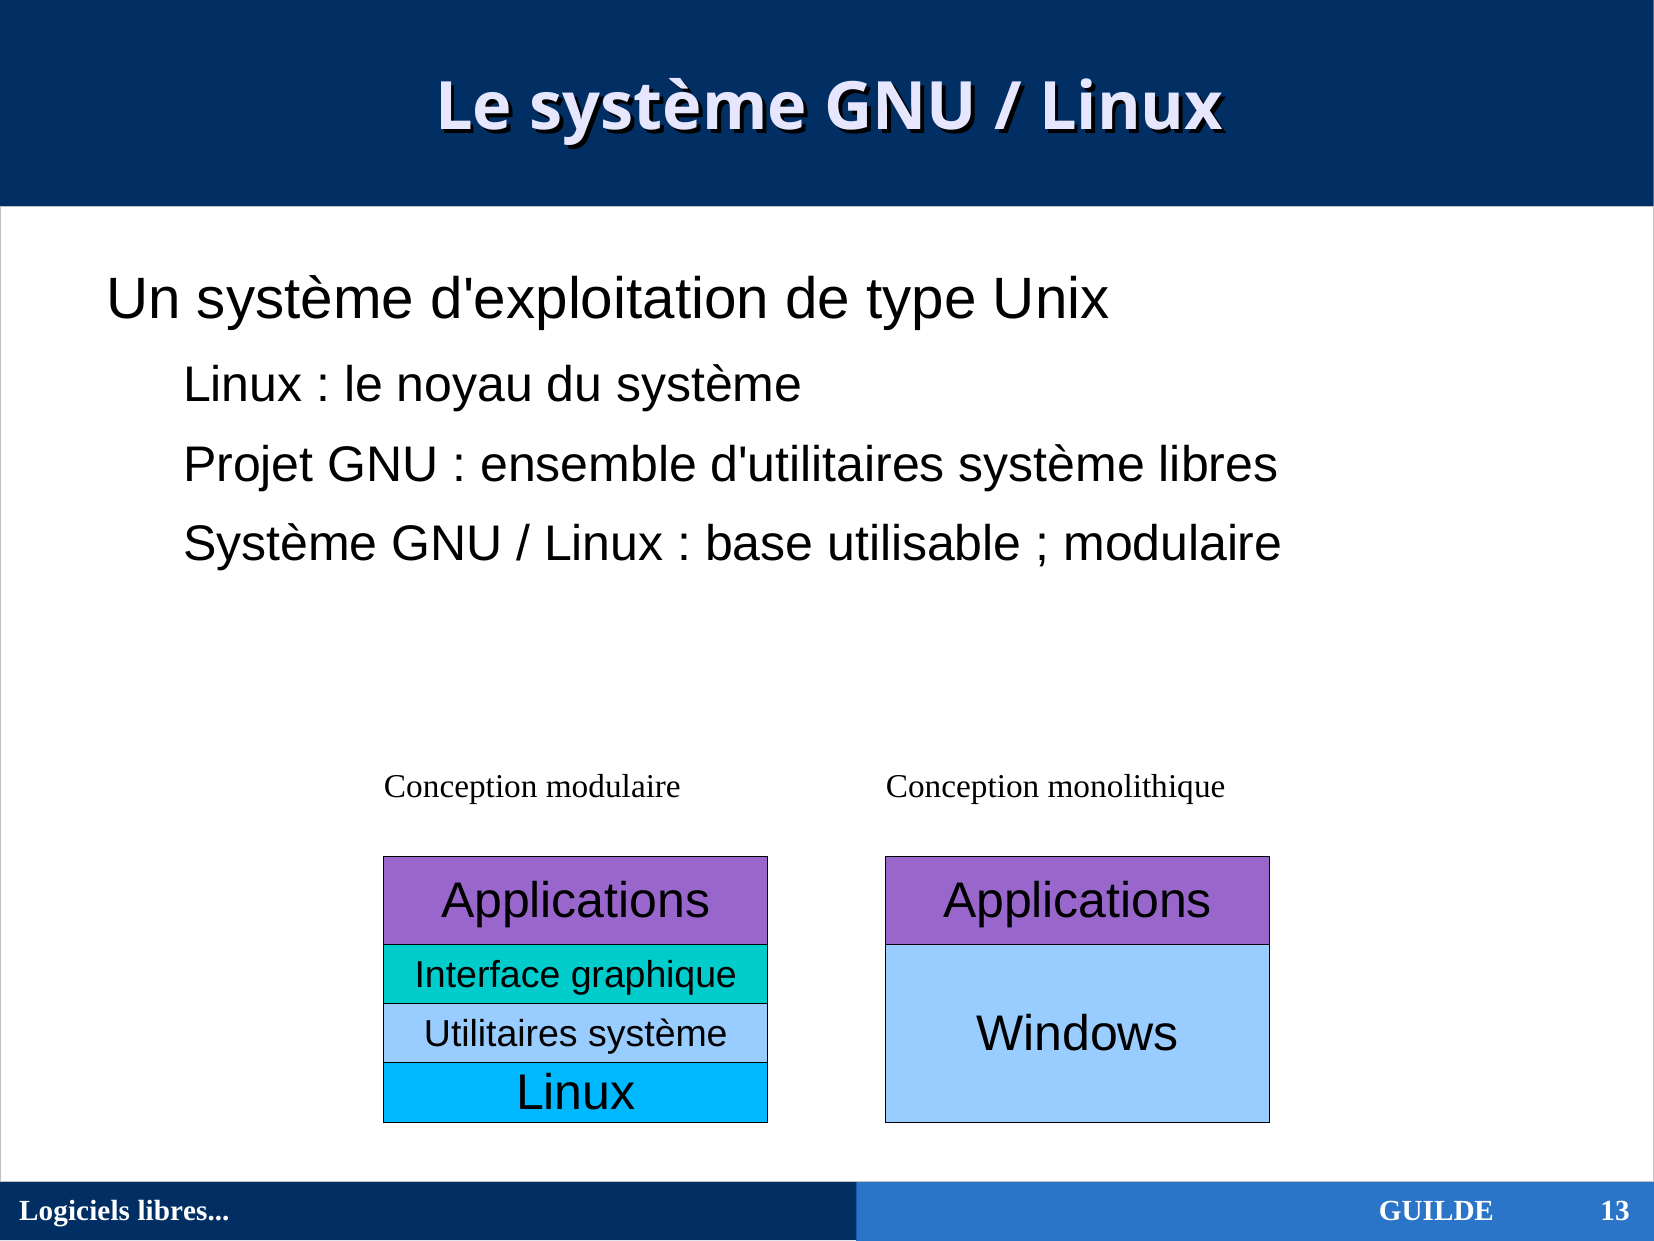

# Le système GNU / Linux
Un système d'exploitation de type Unix
Linux : le noyau du système
Projet GNU : ensemble d'utilitaires système libres
Système GNU / Linux : base utilisable ; modulaire
Conception modulaire
Conception monolithique
Applications
Applications
Interface graphique
Windows
Utilitaires système
Linux
13